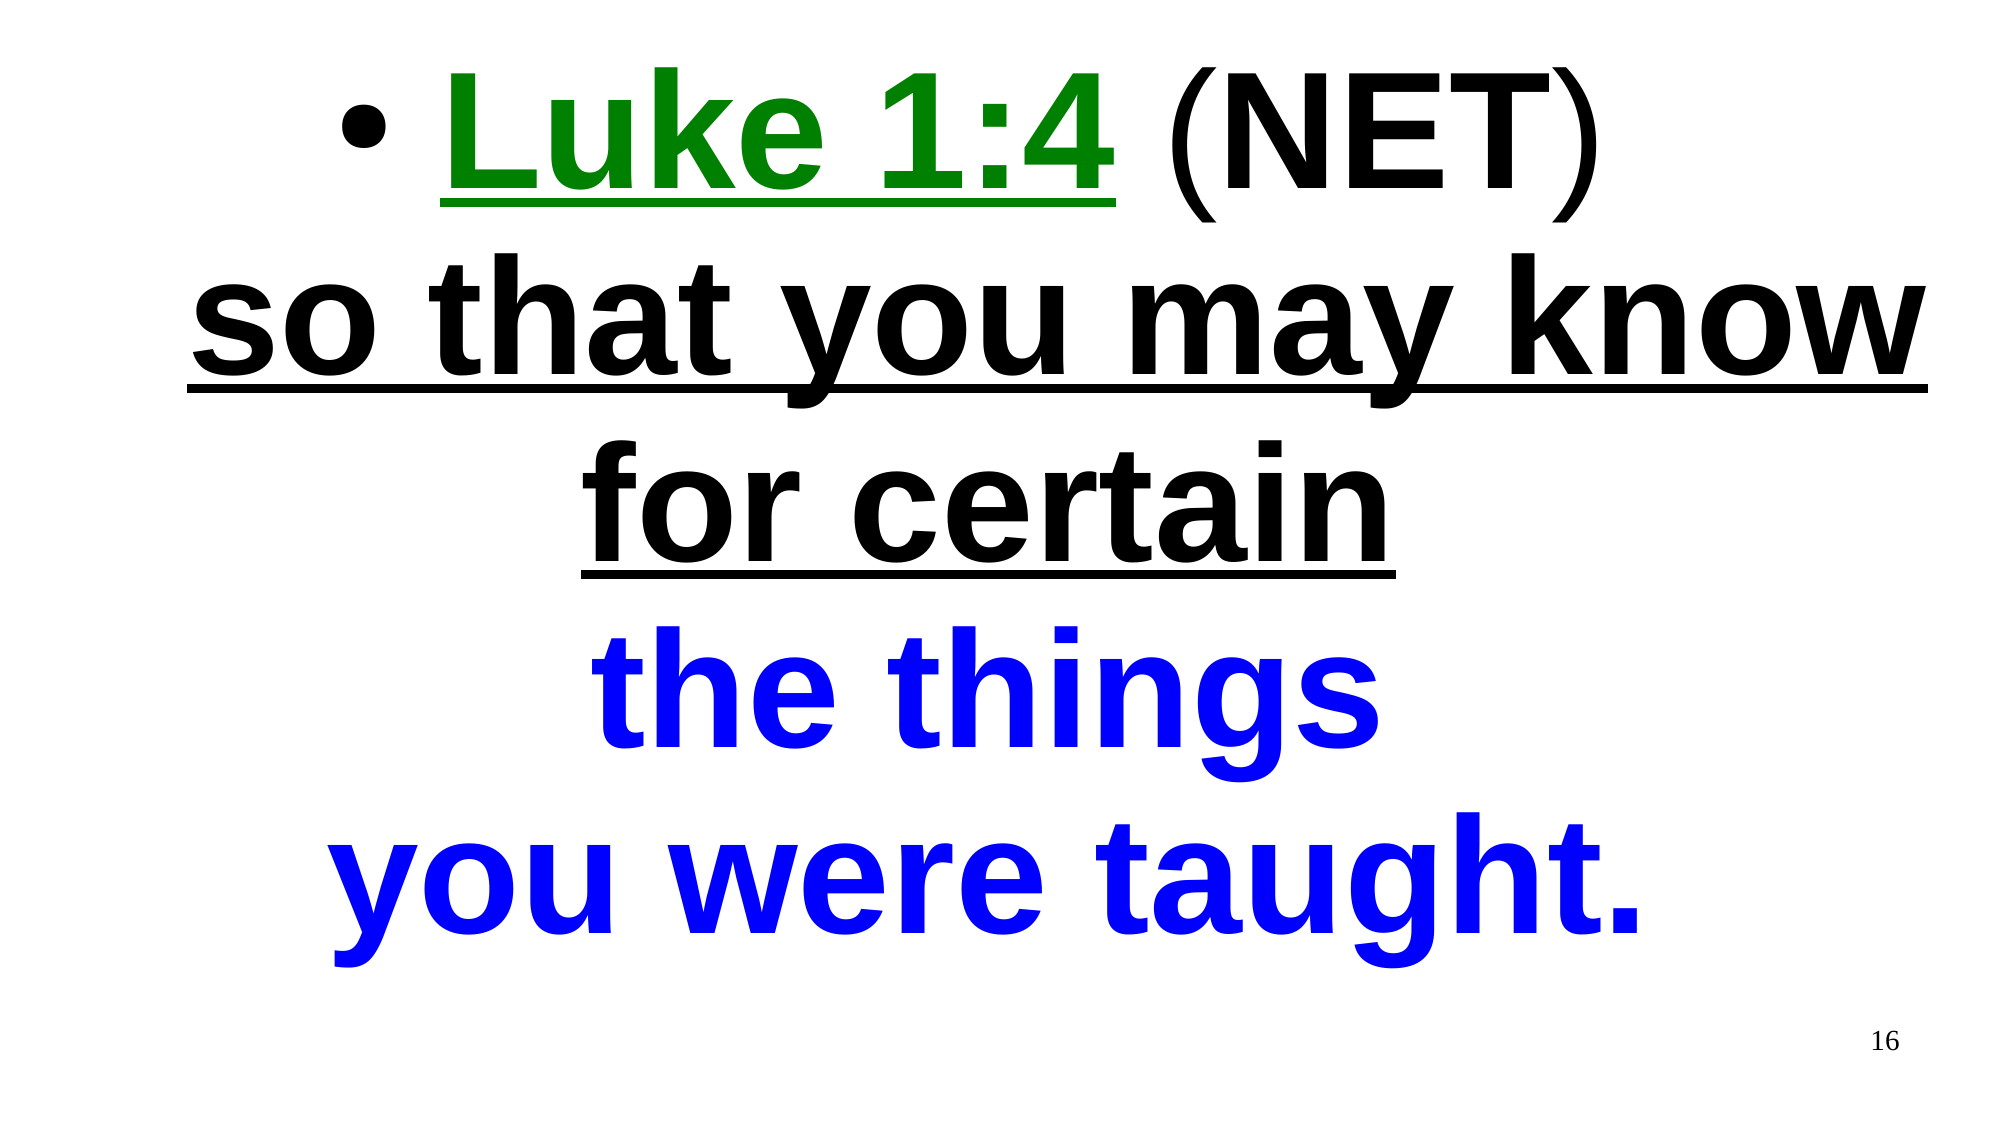

# Luke 1:4 (NET) so that you may know for certain the things you were taught.
16